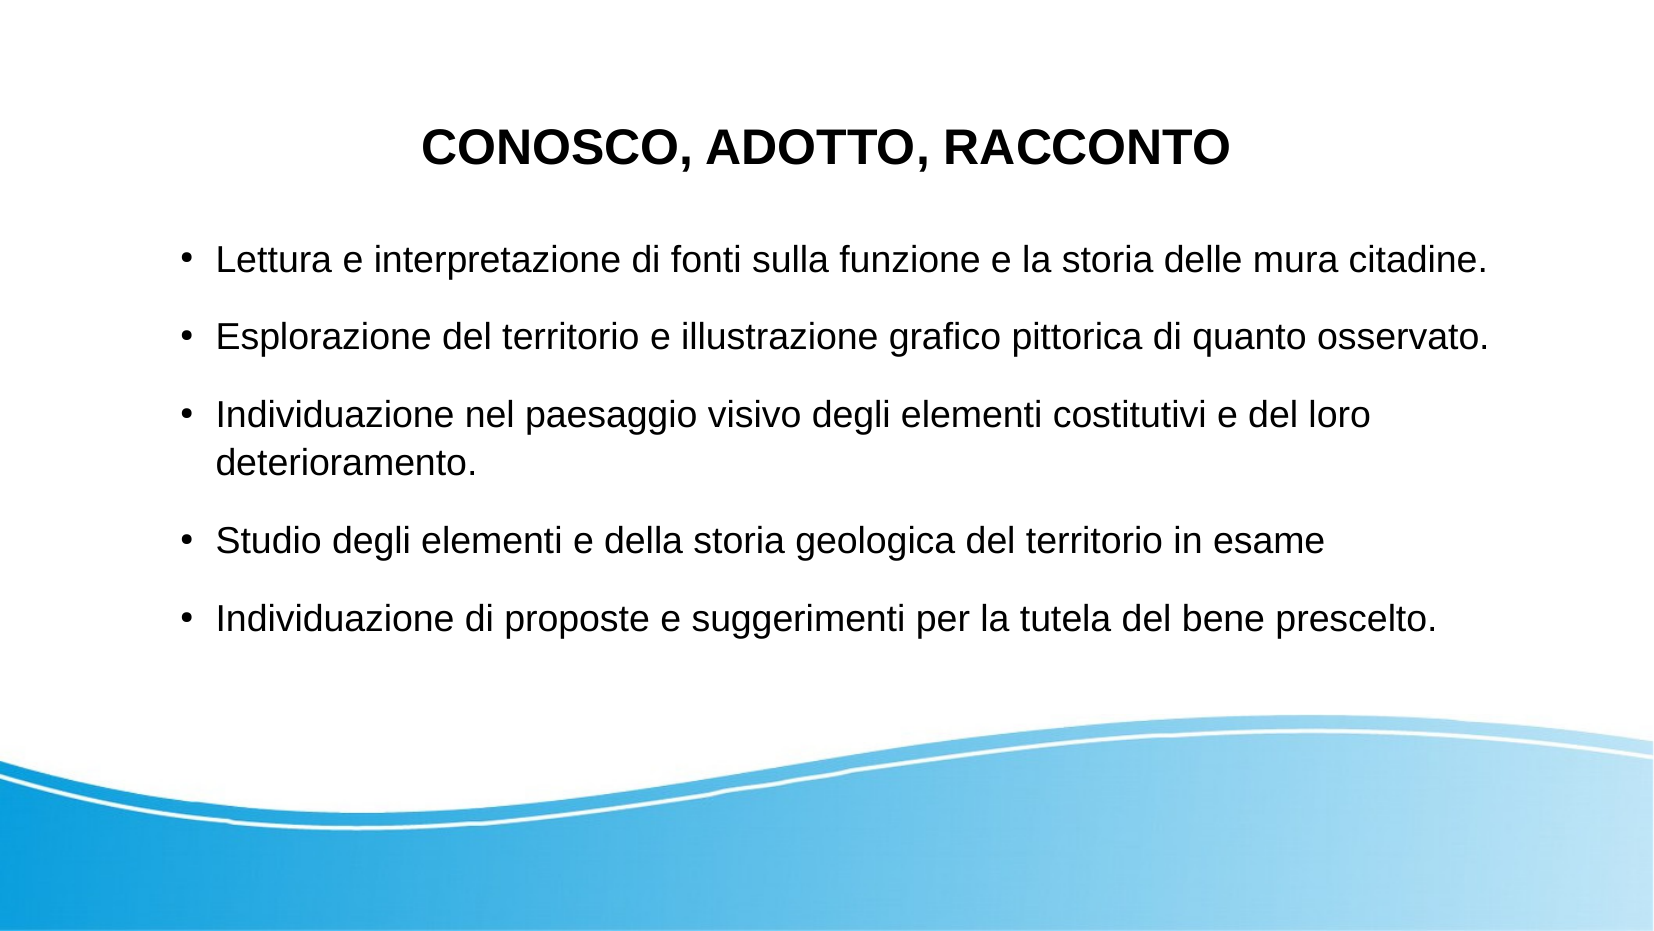

# CONOSCO, ADOTTO, RACCONTO
Lettura e interpretazione di fonti sulla funzione e la storia delle mura citadine.
Esplorazione del territorio e illustrazione grafico pittorica di quanto osservato.
Individuazione nel paesaggio visivo degli elementi costitutivi e del loro deterioramento.
Studio degli elementi e della storia geologica del territorio in esame
Individuazione di proposte e suggerimenti per la tutela del bene prescelto.